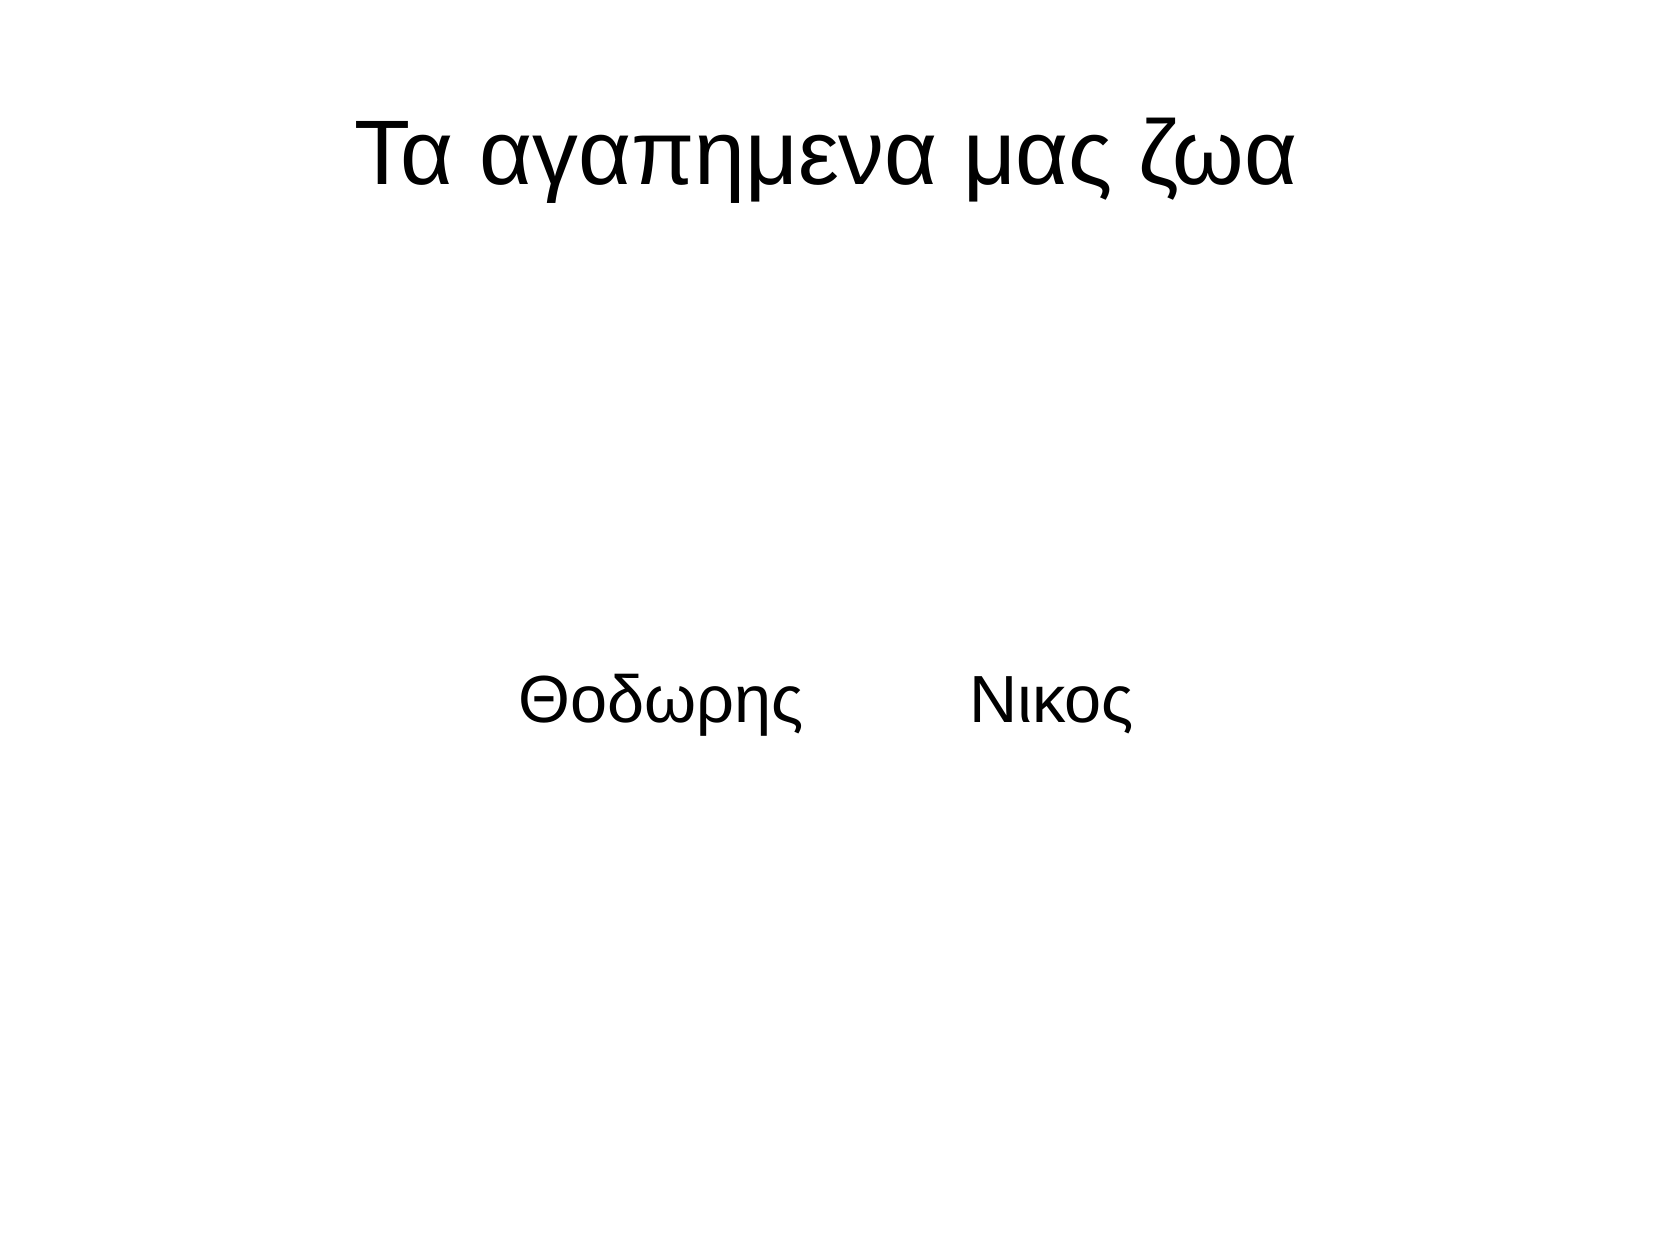

# Τα αγαπημενα μας ζωα
Θοδωρης Νικος